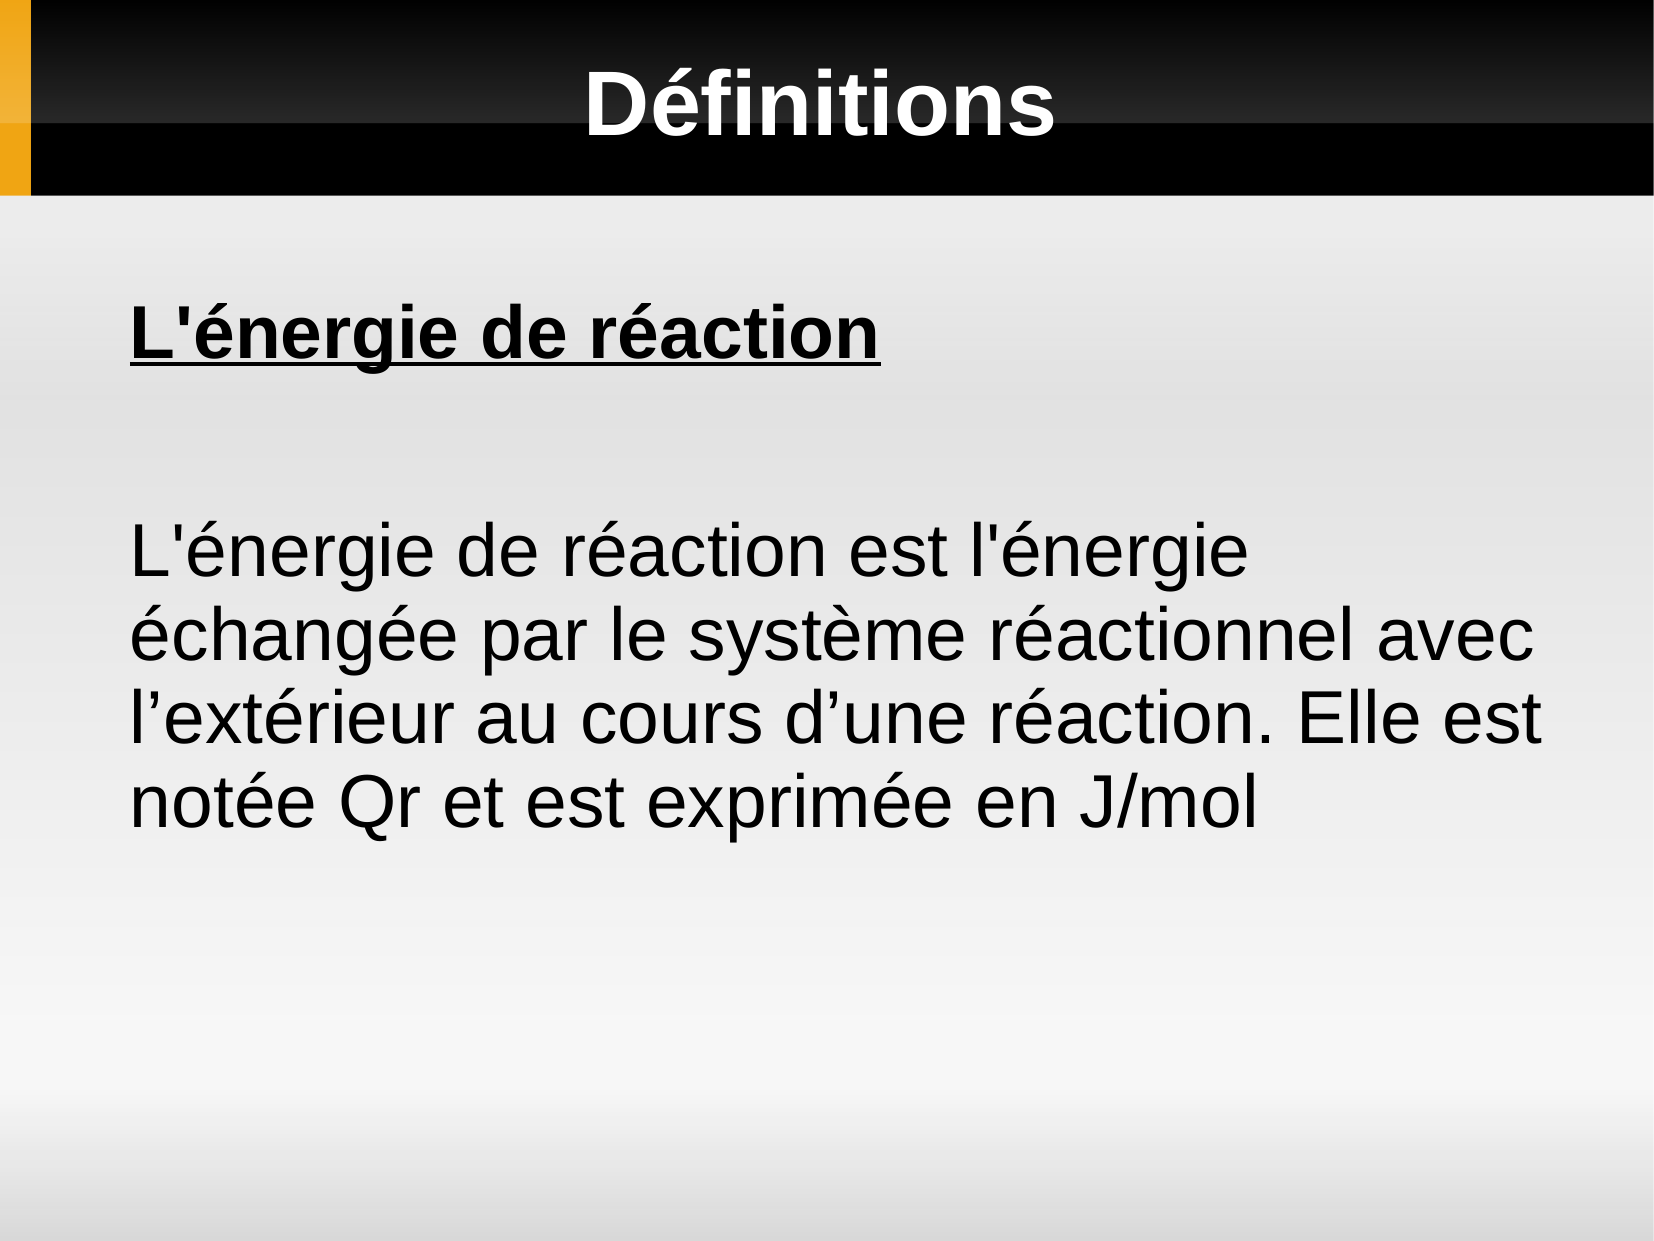

# Définitions
L'énergie de réaction
L'énergie de réaction est l'énergie échangée par le système réactionnel avec l’extérieur au cours d’une réaction. Elle est notée Qr et est exprimée en J/mol